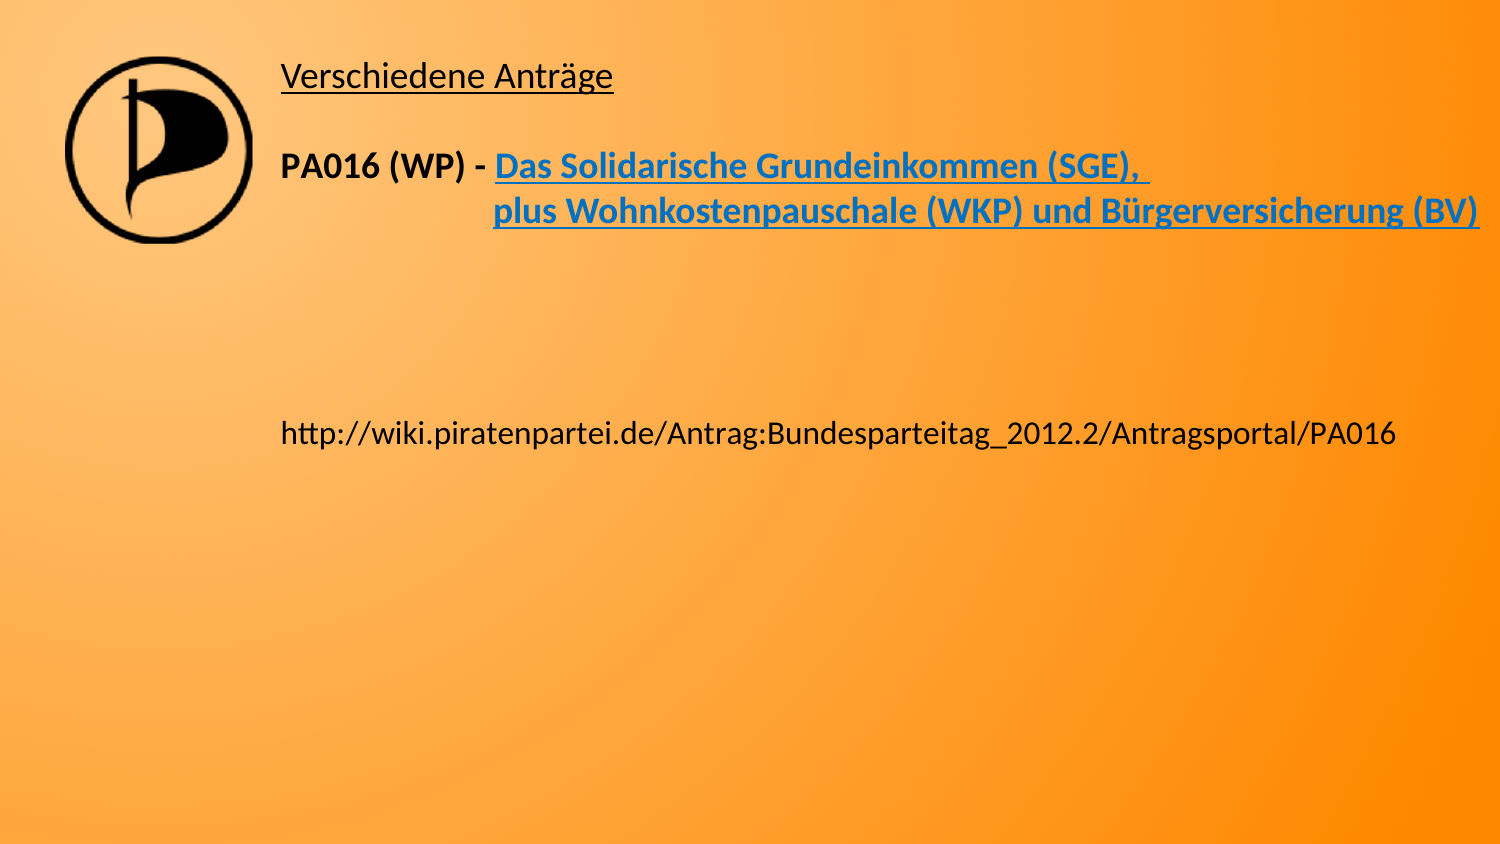

Verschiedene Anträge
PA016 (WP) - Das Solidarische Grundeinkommen (SGE),
 plus Wohnkostenpauschale (WKP) und Bürgerversicherung (BV)
http://wiki.piratenpartei.de/Antrag:Bundesparteitag_2012.2/Antragsportal/PA016